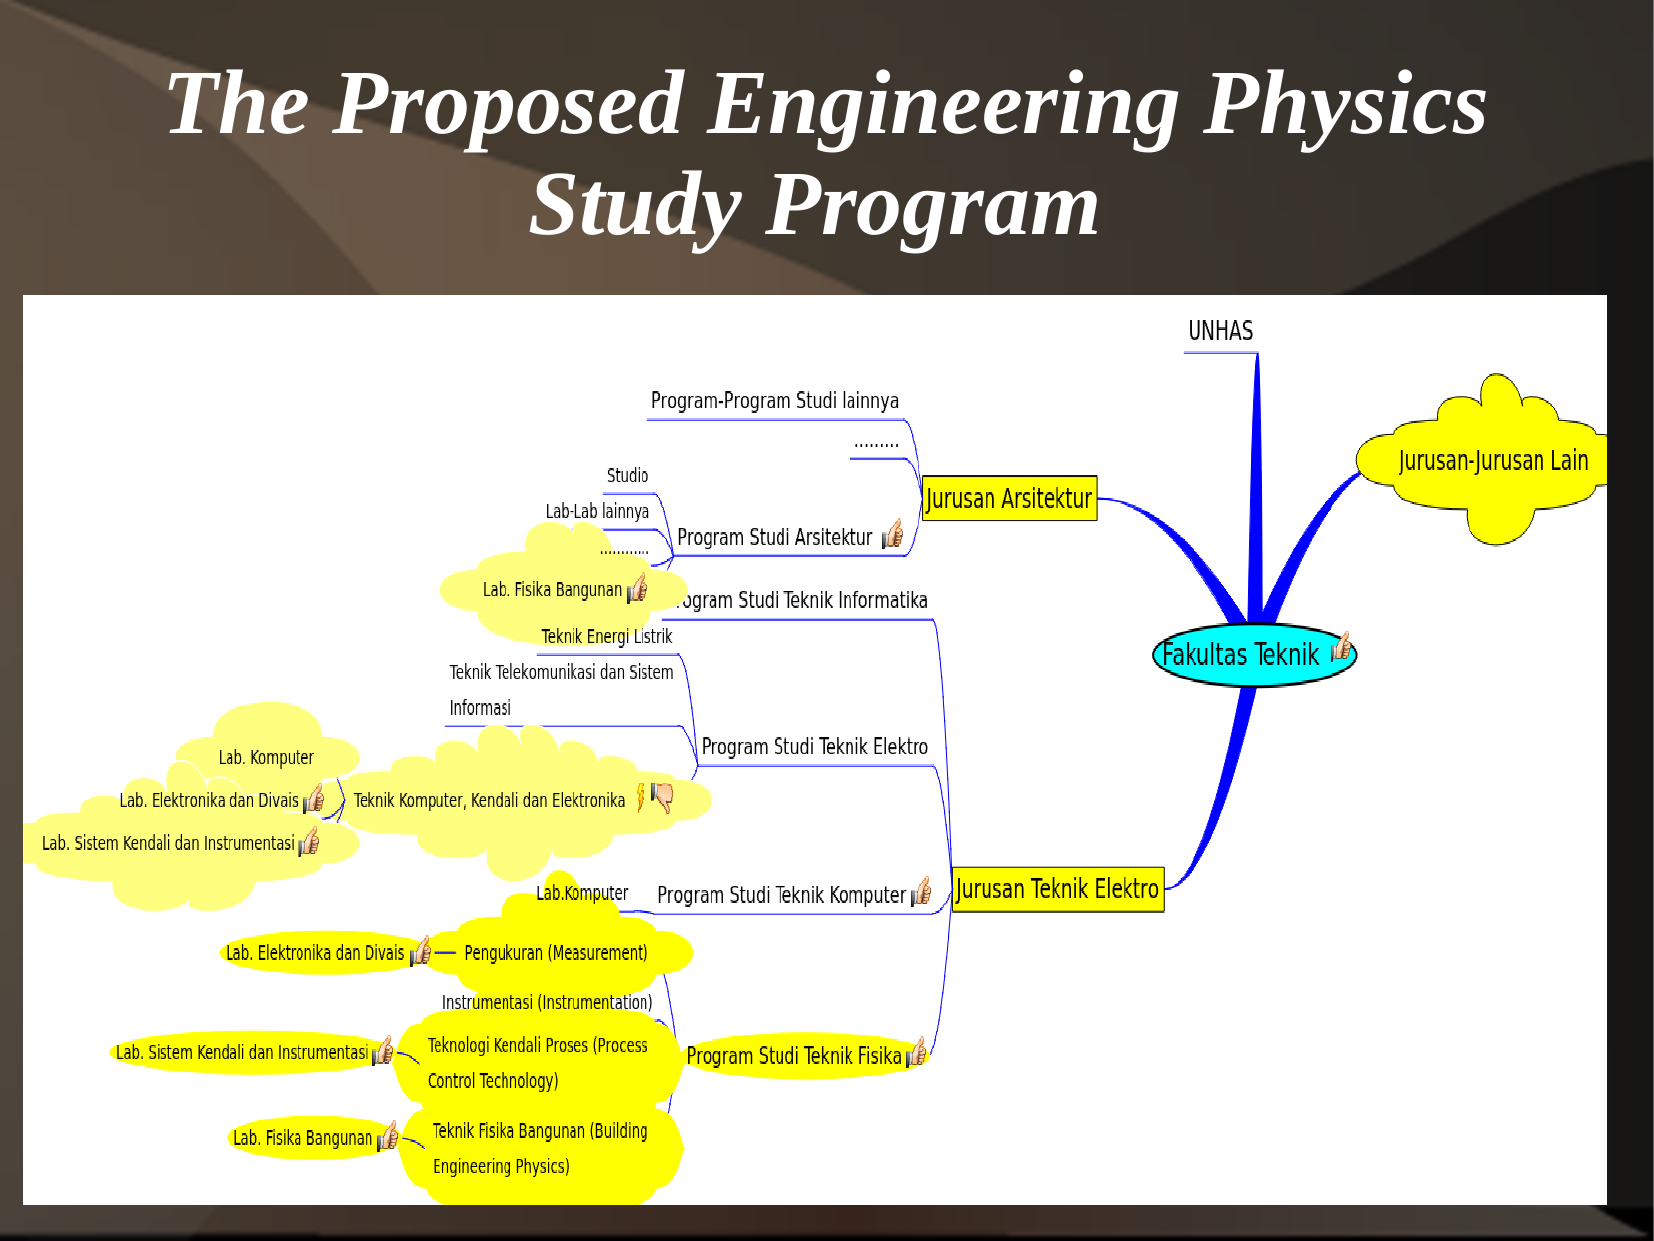

# The Proposed Engineering Physics Study Program